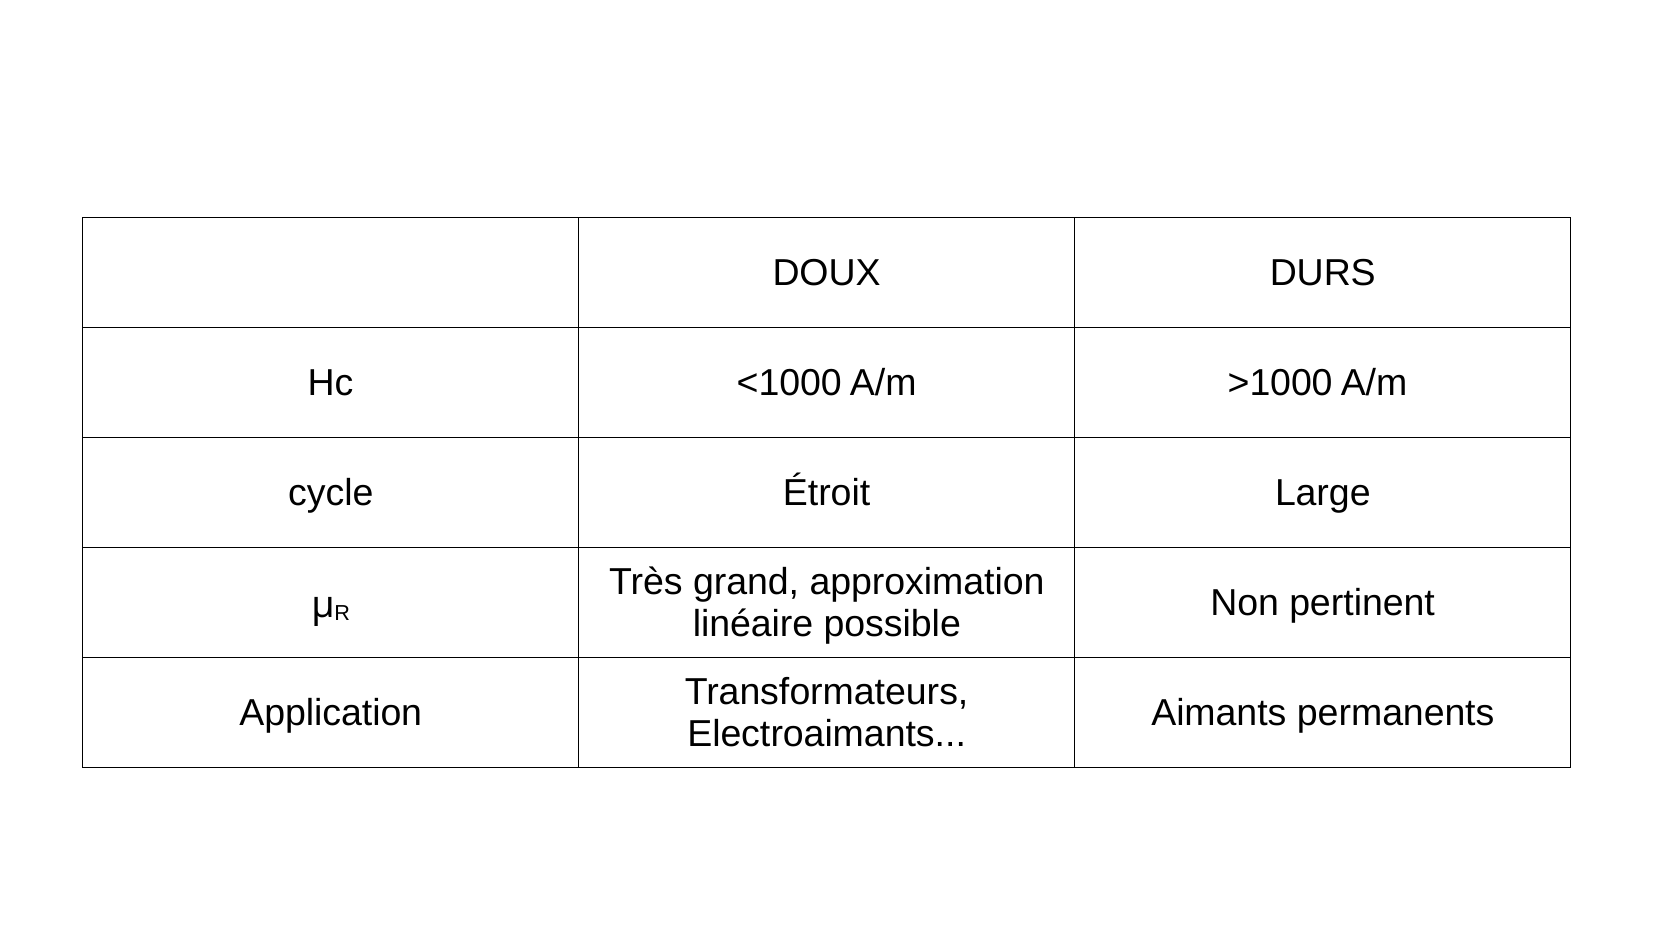

| | DOUX | DURS |
| --- | --- | --- |
| Hc | <1000 A/m | >1000 A/m |
| cycle | Étroit | Large |
| μR | Très grand, approximation linéaire possible | Non pertinent |
| Application | Transformateurs, Electroaimants... | Aimants permanents |